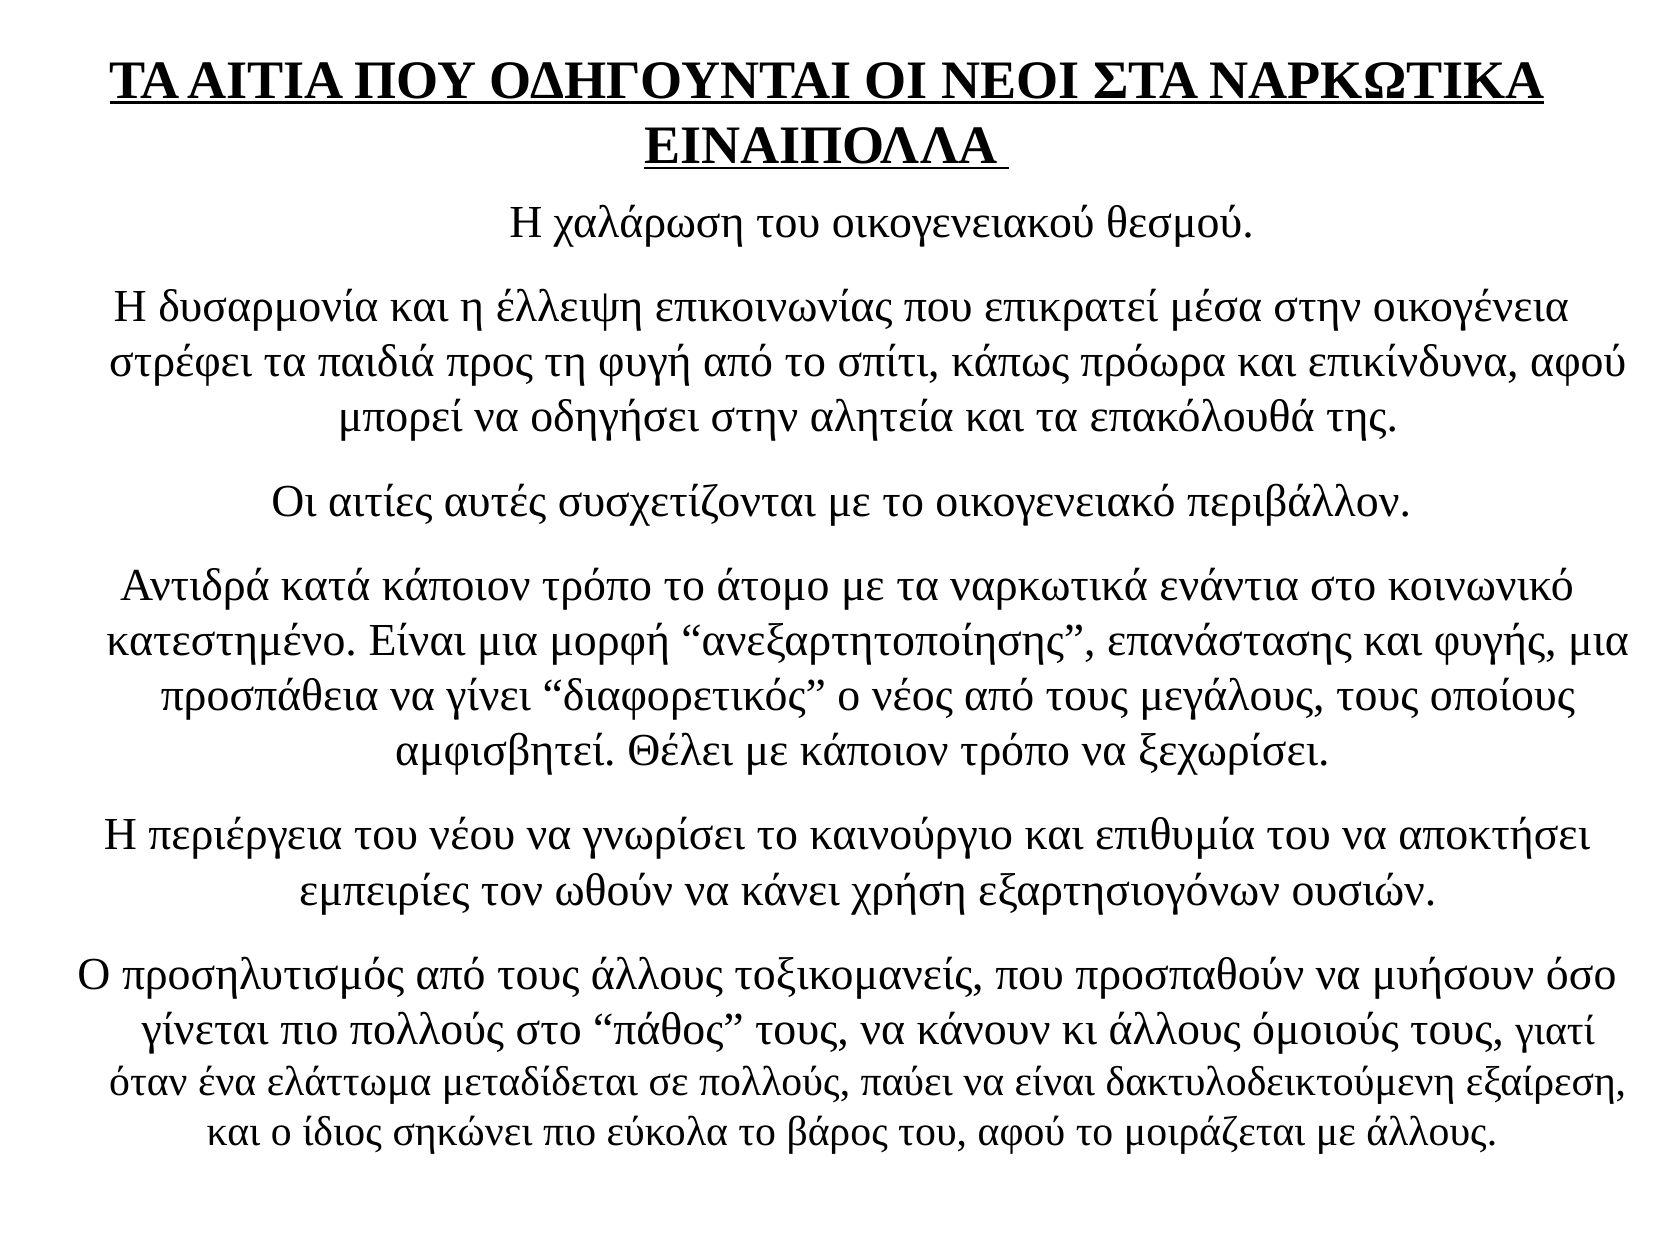

# ΤΑ ΑΙΤΙΑ ΠΟΥ ΟΔΗΓΟΥΝΤΑΙ ΟΙ ΝΕΟΙ ΣΤΑ ΝΑΡΚΩΤΙΚΑ ΕΙΝΑΙΠΟΛΛΑ
 Η χαλάρωση του οικογενειακού θεσμού.
Η δυσαρμονία και η έλλειψη επικοινωνίας που επικρατεί μέσα στην οικογένεια στρέφει τα παιδιά προς τη φυγή από το σπίτι, κάπως πρόωρα και επικίνδυνα, αφού μπορεί να οδηγήσει στην αλητεία και τα επακόλουθά της.
 Οι αιτίες αυτές συσχετίζονται με το οικογενειακό περιβάλλον.
 Αντιδρά κατά κάποιον τρόπο το άτομο με τα ναρκωτικά ενάντια στο κοινωνικό κατεστημένο. Είναι μια μορφή “ανεξαρτητοποίησης”, επανάστασης και φυγής, μια προσπάθεια να γίνει “διαφορετικός” ο νέος από τους μεγάλους, τους οποίους αμφισβητεί. Θέλει με κάποιον τρόπο να ξεχωρίσει.
 Η περιέργεια του νέου να γνωρίσει το καινούργιο και επιθυμία του να αποκτήσει εμπειρίες τον ωθούν να κάνει χρήση εξαρτησιογόνων ουσιών.
 Ο προσηλυτισμός από τους άλλους τοξικομανείς, που προσπαθούν να μυήσουν όσο γίνεται πιο πολλούς στο “πάθος” τους, να κάνουν κι άλλους όμοιούς τους, γιατί όταν ένα ελάττωμα μεταδίδεται σε πολλούς, παύει να είναι δακτυλοδεικτούμενη εξαίρεση, και ο ίδιος σηκώνει πιο εύκολα το βάρος του, αφού το μοιράζεται με άλλους.